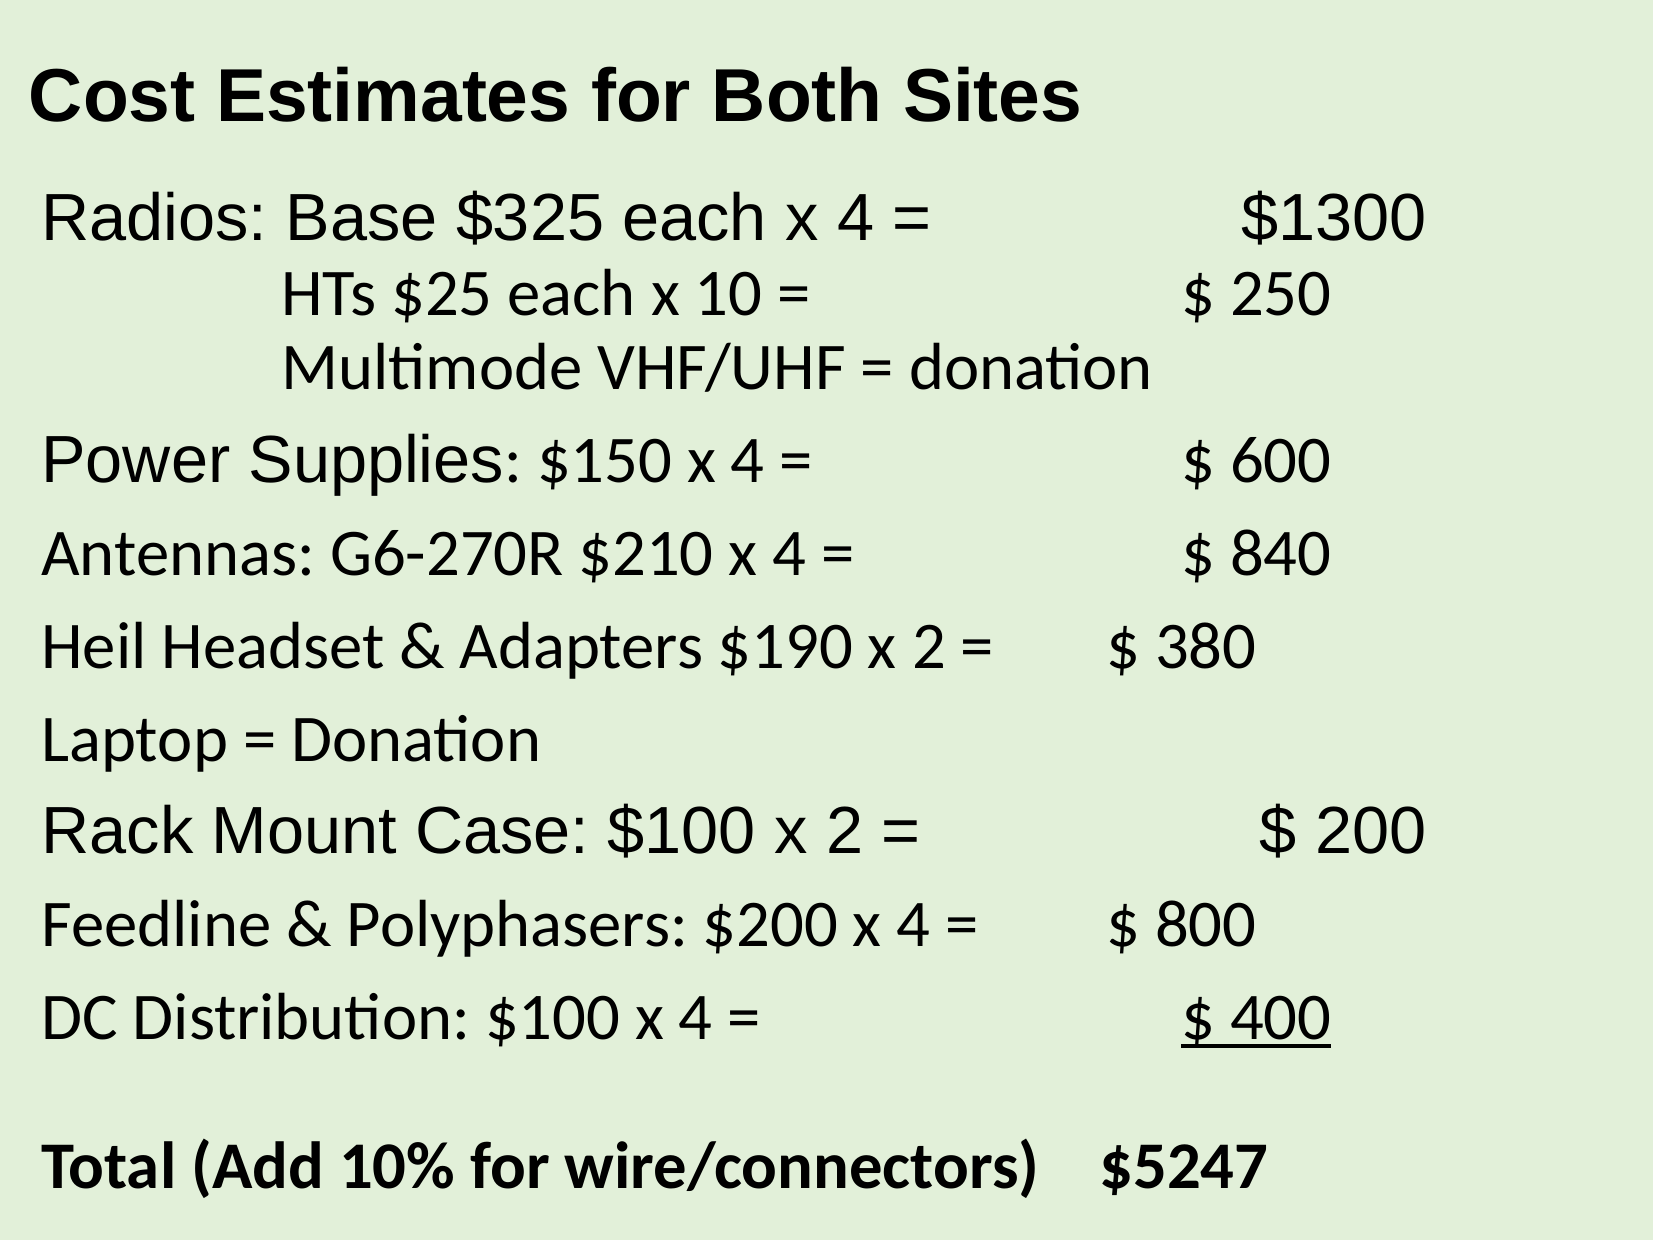

# Cost Estimates for Both Sites
Radios: Base $325 each x 4 = 				$1300
			 HTs $25 each x 10 = 					 $ 250
			 Multimode VHF/UHF = donation
Power Supplies: $150 x 4 = 					 $ 600
Antennas: G6-270R $210 x 4 = 				 $ 840
Heil Headset & Adapters $190 x 2 = 		 $ 380
Laptop = Donation
Rack Mount Case: $100 x 2 = 					 $ 200
Feedline & Polyphasers: $200 x 4 = 		 $ 800
DC Distribution: $100 x 4 = 						 $ 400
Total (Add 10% for wire/connectors) $5247